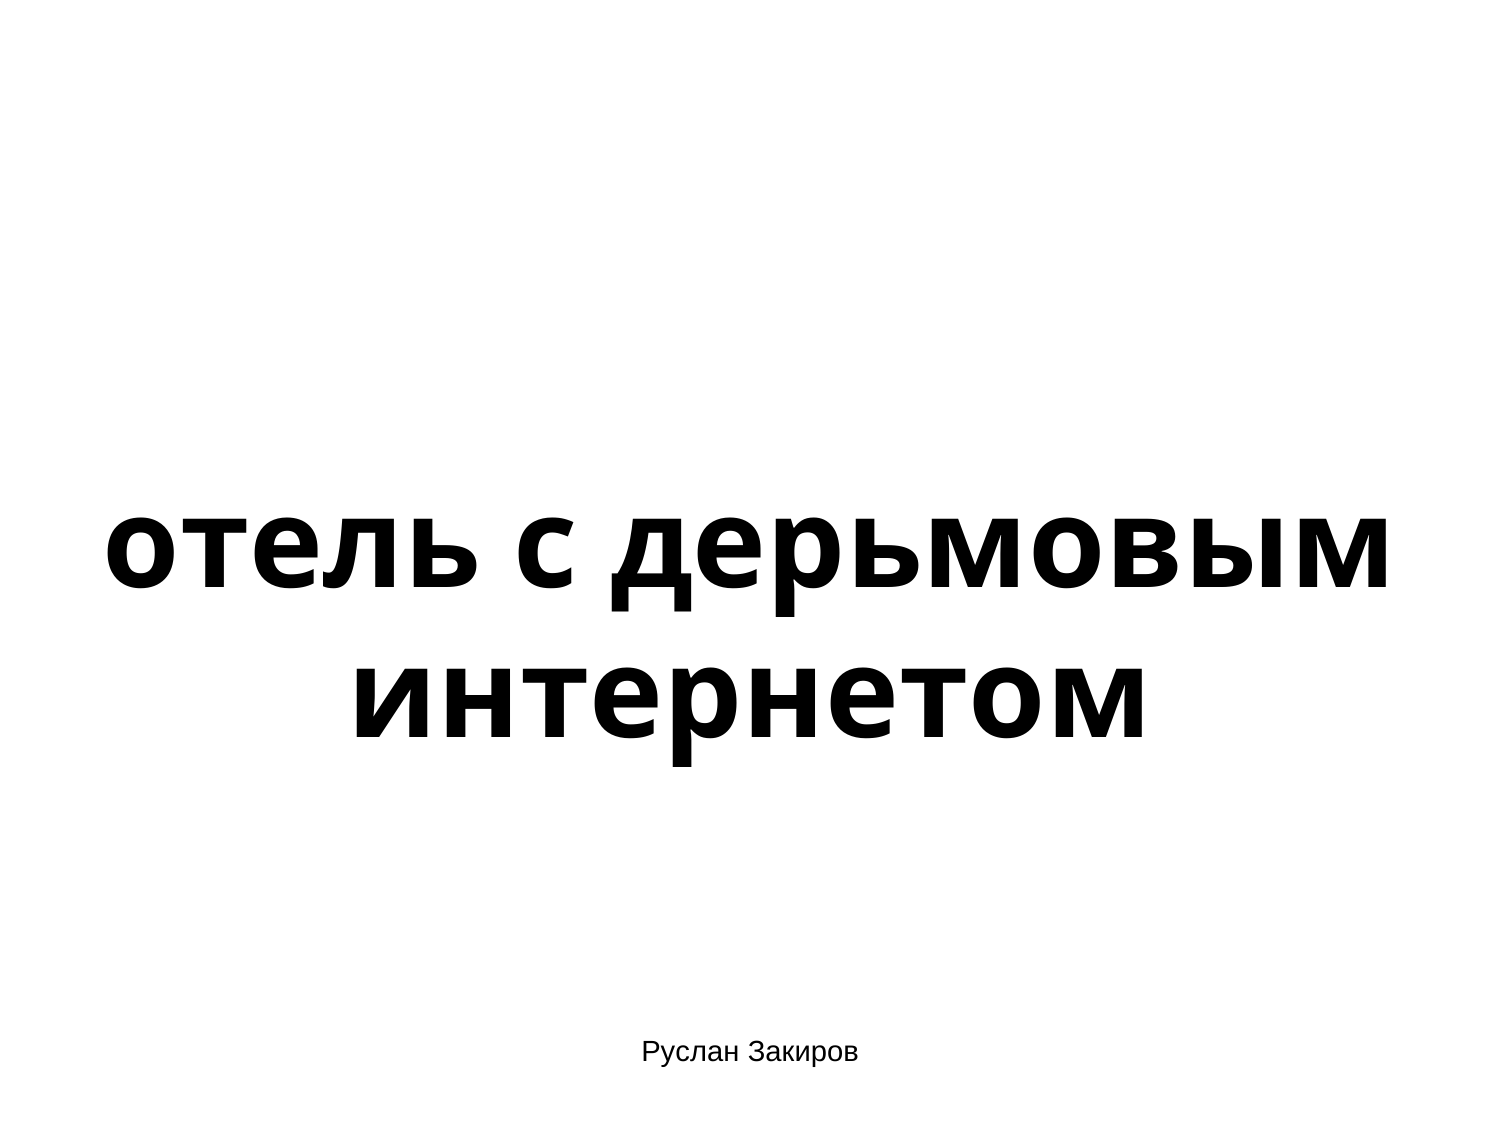

# отель с дерьмовым интернетом
Руслан Закиров